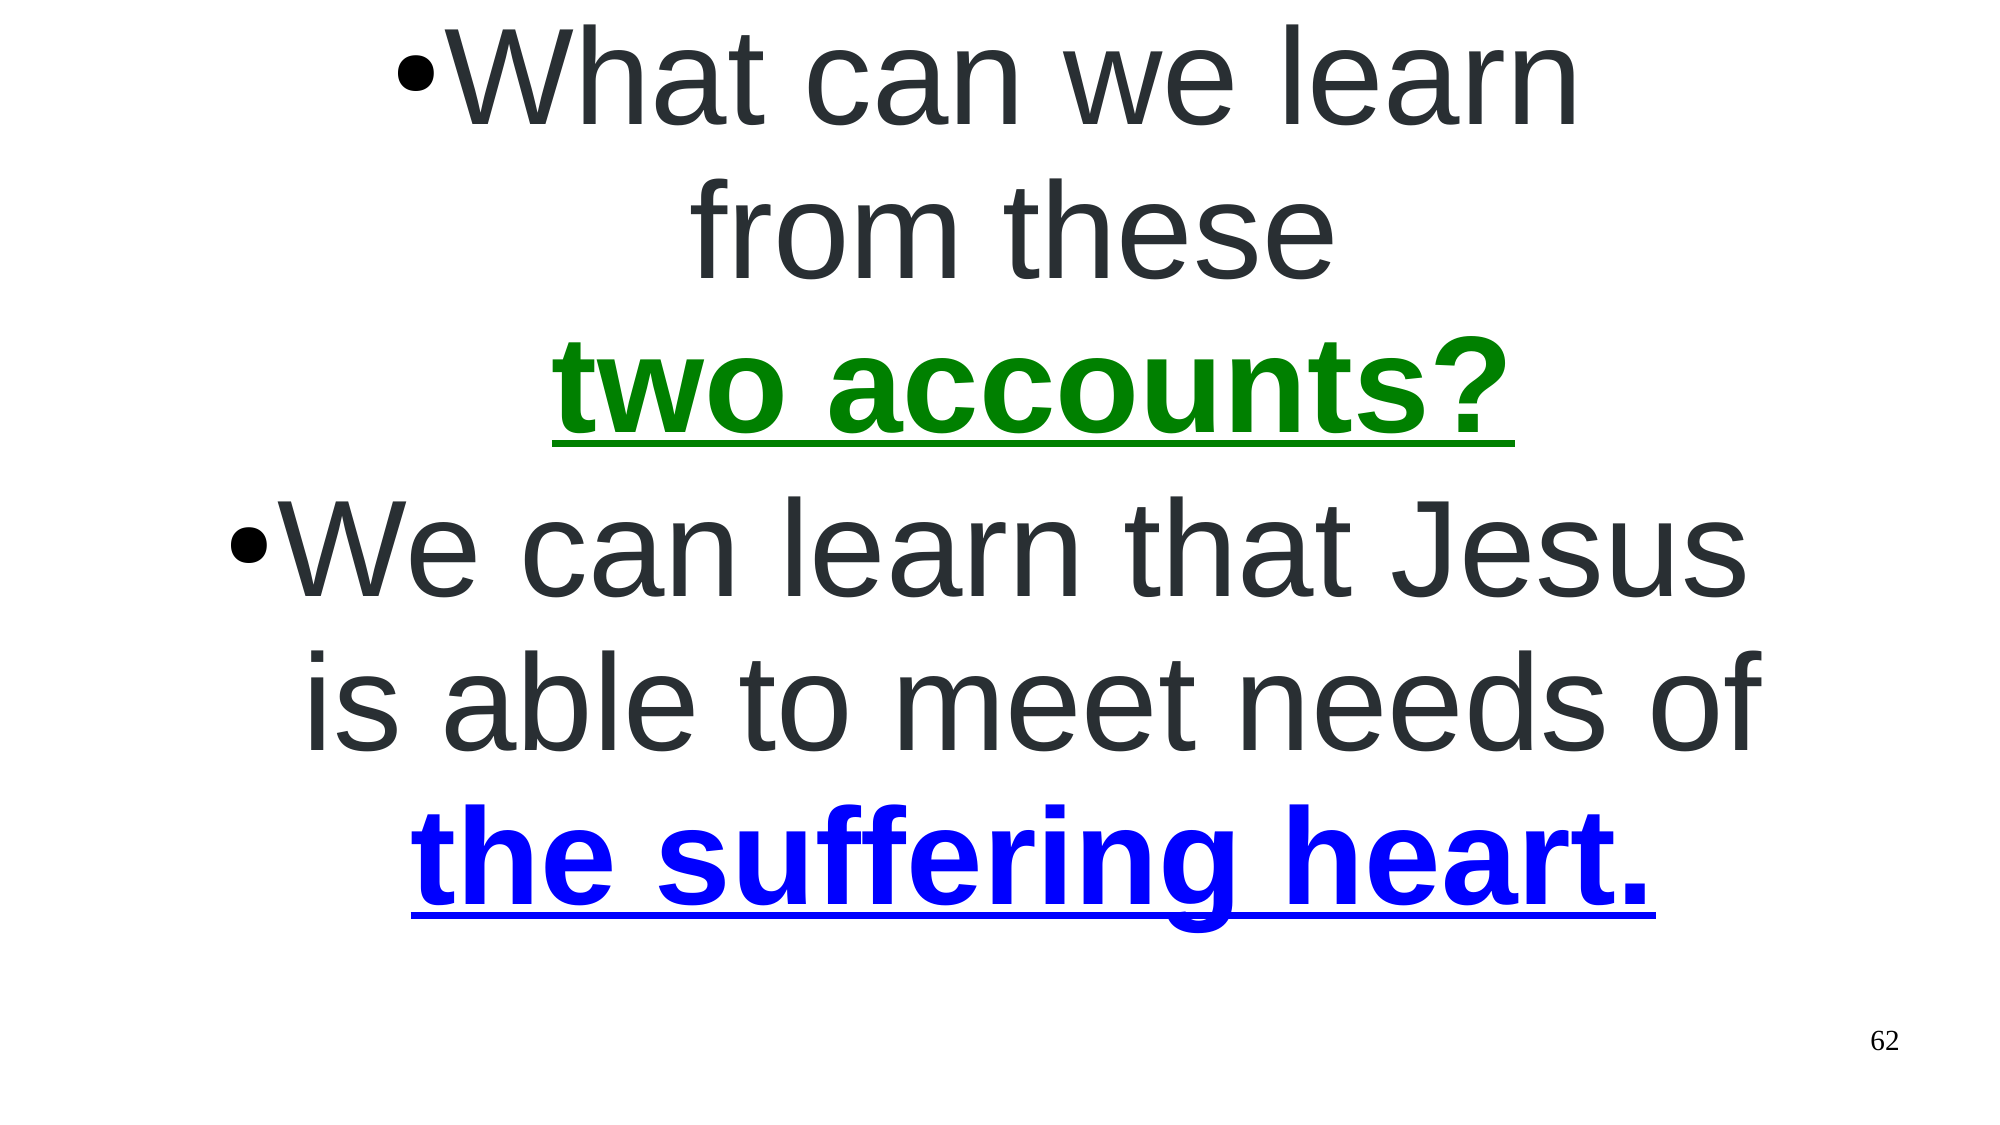

# What can we learn from these two accounts?
We can learn that Jesus
is able to meet needs of
the suffering heart.
62